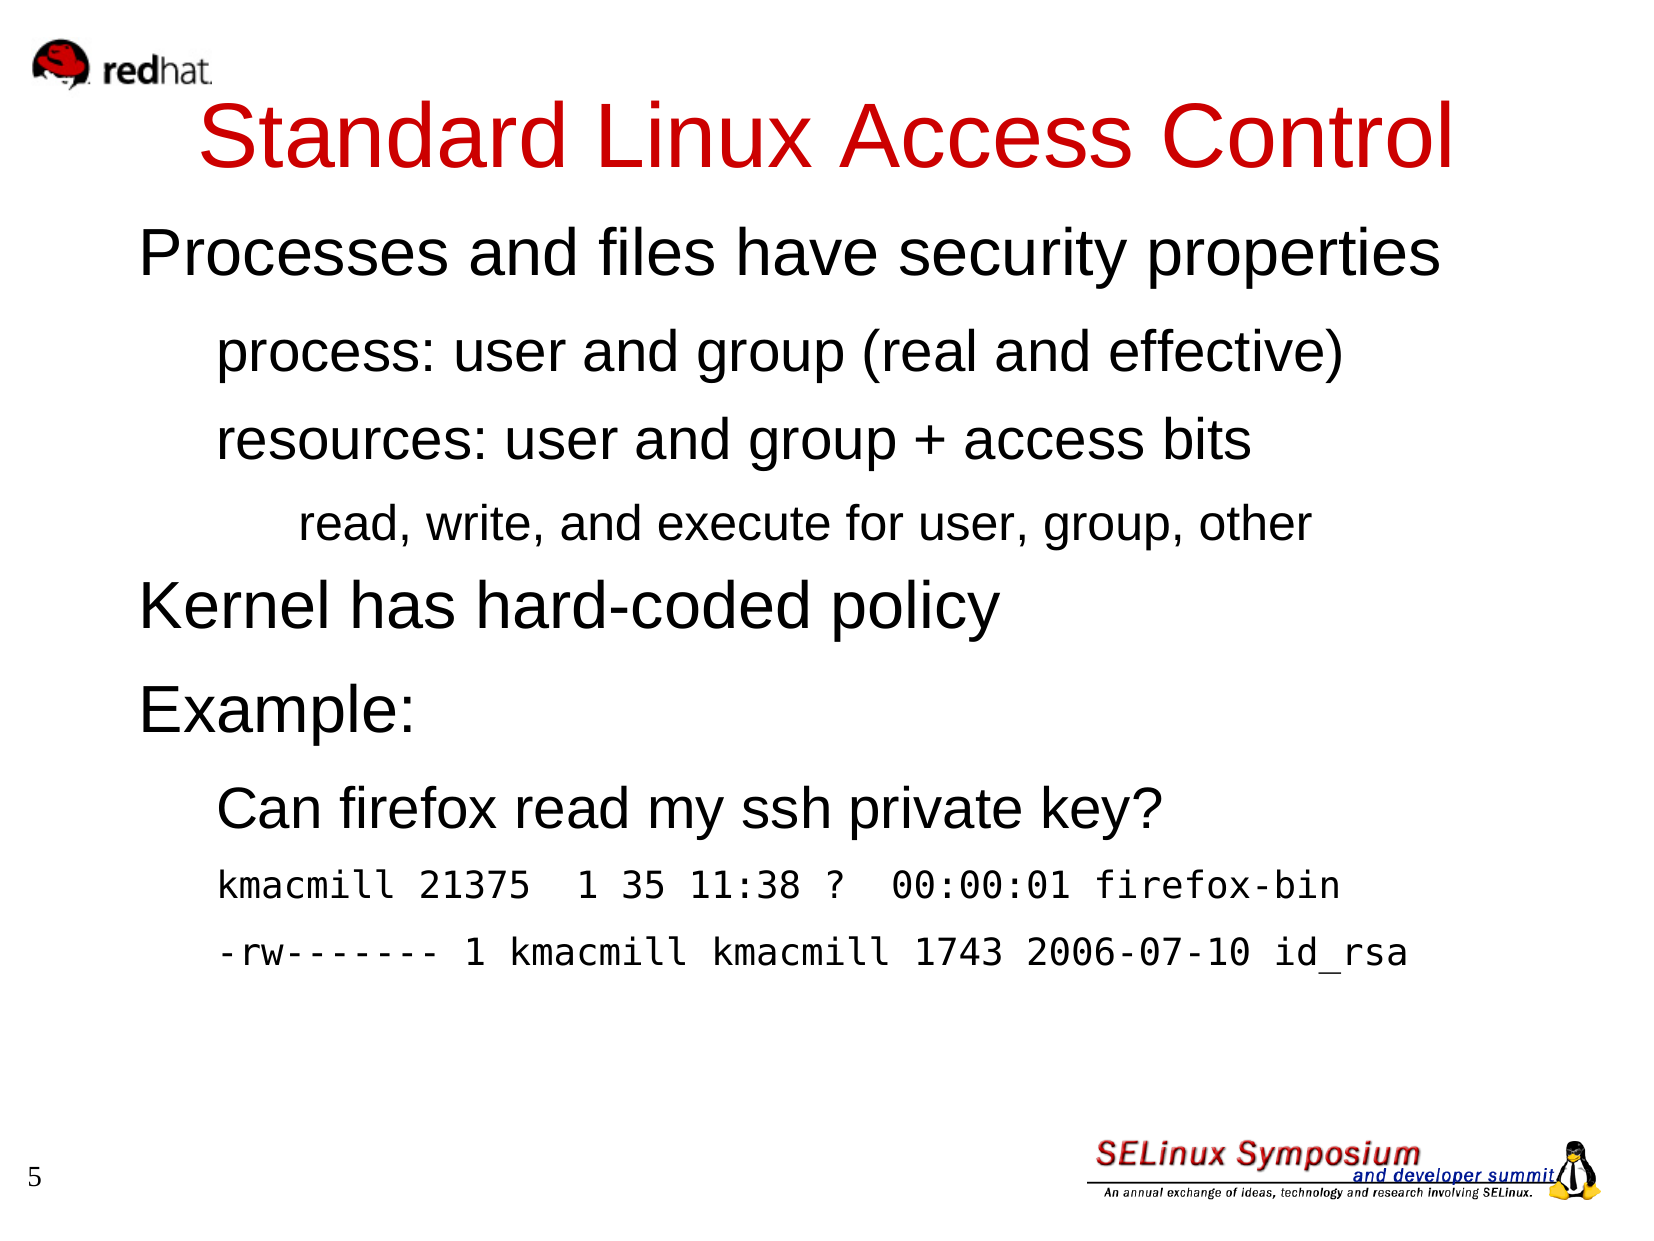

# Standard Linux Access Control
Processes and files have security properties
process: user and group (real and effective)
resources: user and group + access bits
read, write, and execute for user, group, other
Kernel has hard-coded policy
Example:
Can firefox read my ssh private key?
kmacmill 21375 1 35 11:38 ? 00:00:01 firefox-bin
-rw------- 1 kmacmill kmacmill 1743 2006-07-10 id_rsa